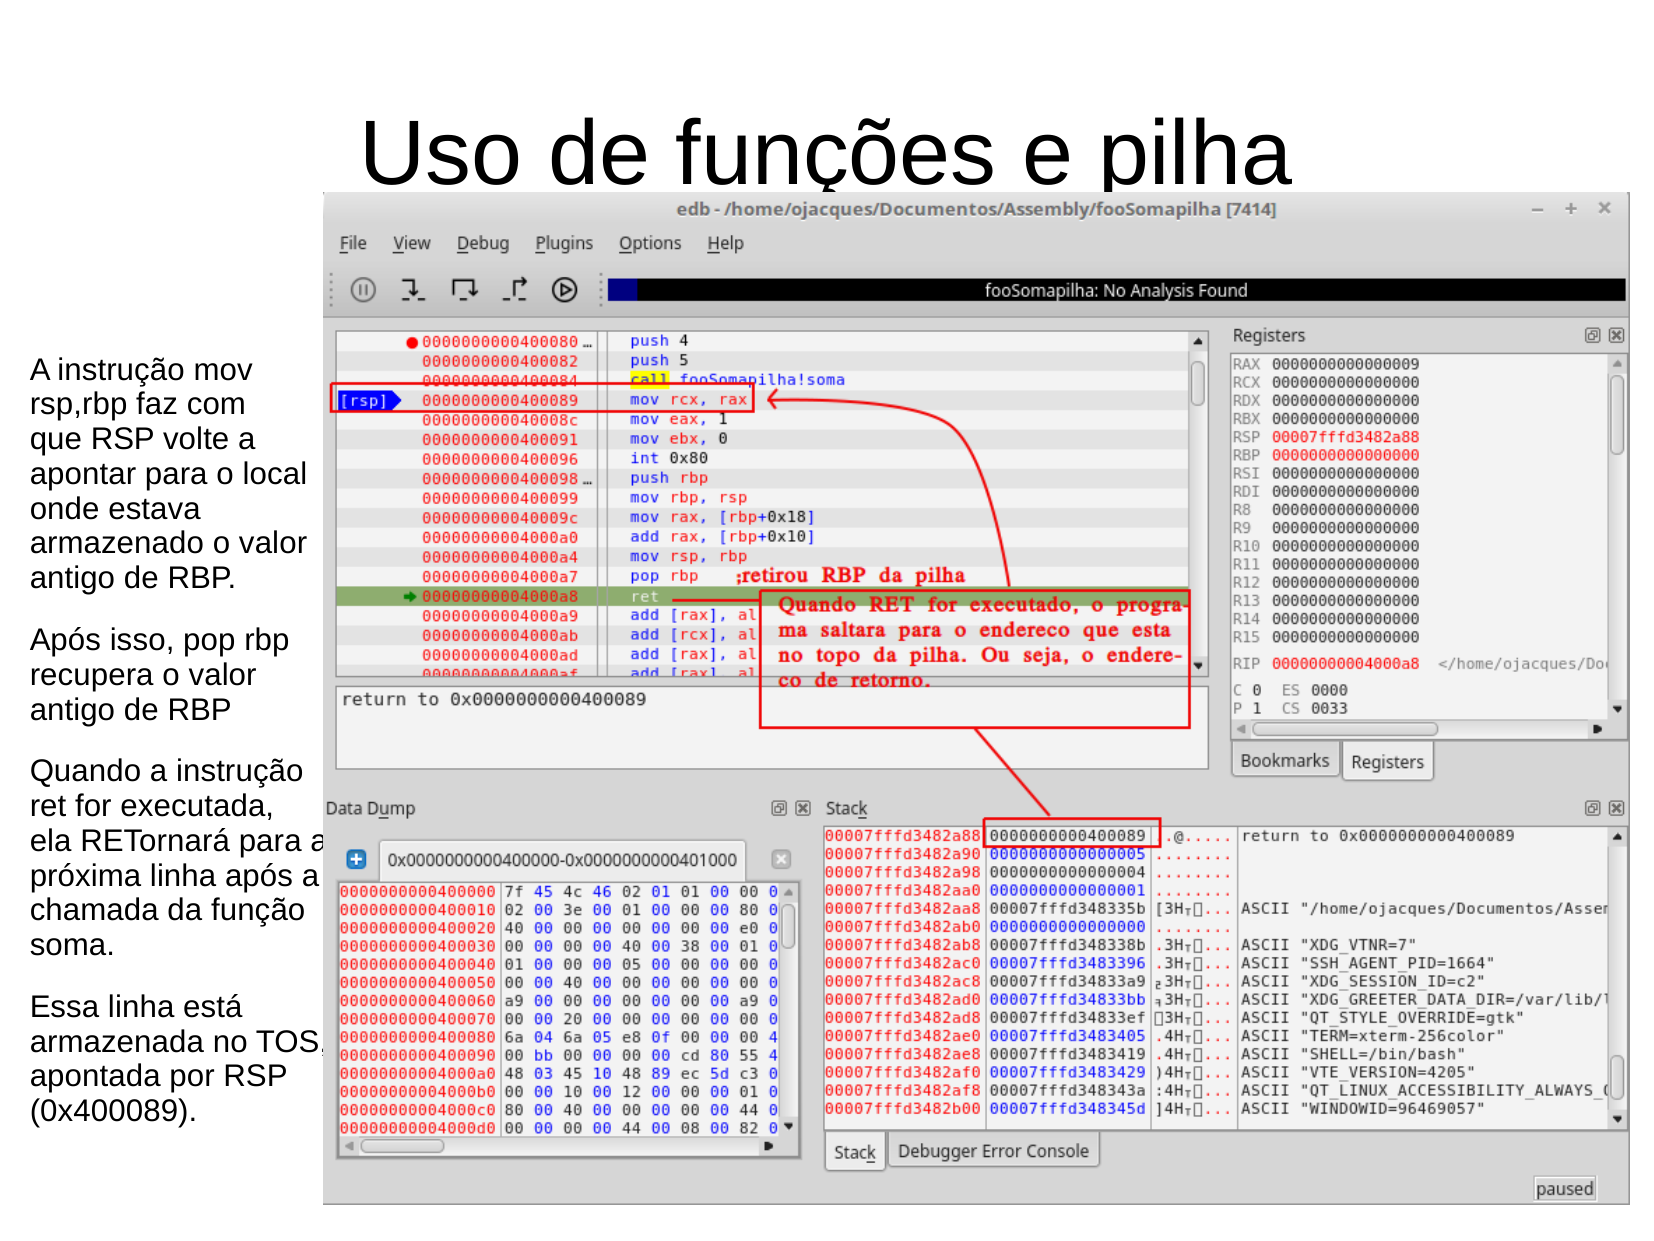

# Uso de funções e pilha
A instrução mov rsp,rbp faz com 	que RSP volte a apontar para o local onde estava armazenado o valor antigo de RBP.
Após isso, pop rbp recupera o valor antigo de RBP
Quando a instrução ret for executada, ela RETornará para a próxima linha após a chamada da função soma.
Essa linha está armazenada no TOS, apontada por RSP (0x400089).